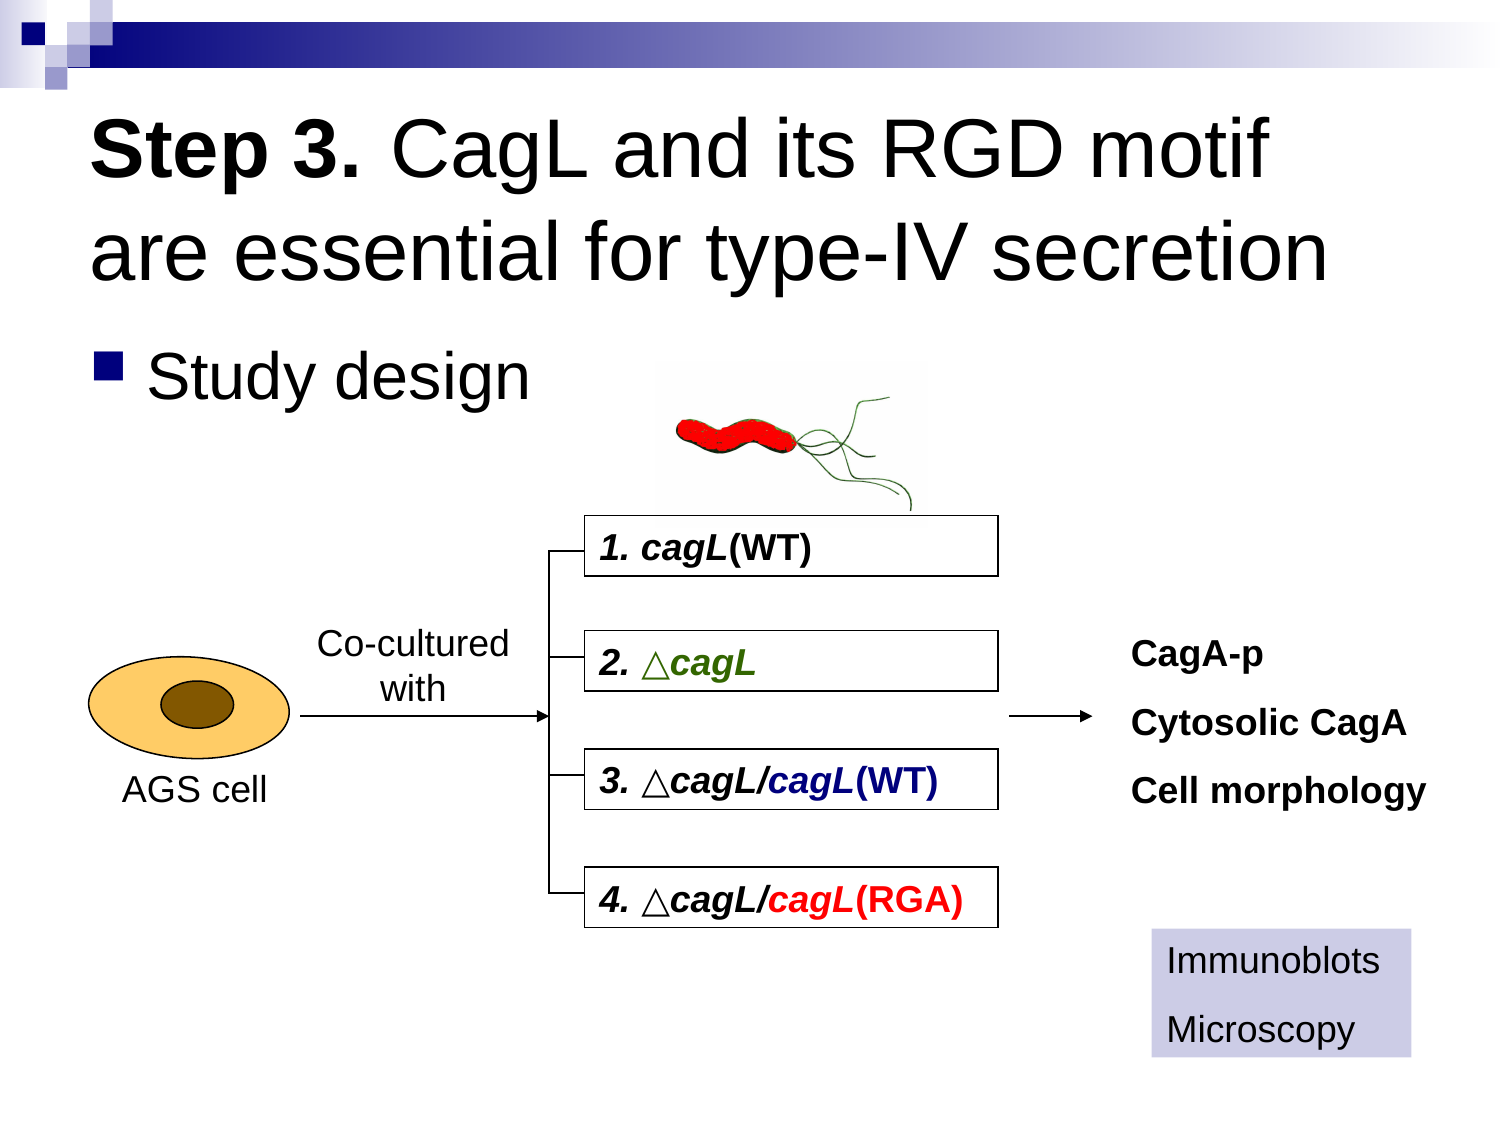

# Step 3. CagL and its RGD motif are essential for type-IV secretion
Study design
1. cagL(WT)
Co-cultured with
CagA-p
Cytosolic CagA
Cell morphology
2. △cagL
AGS cell
3. △cagL/cagL(WT)
4. △cagL/cagL(RGA)
Immunoblots
Microscopy